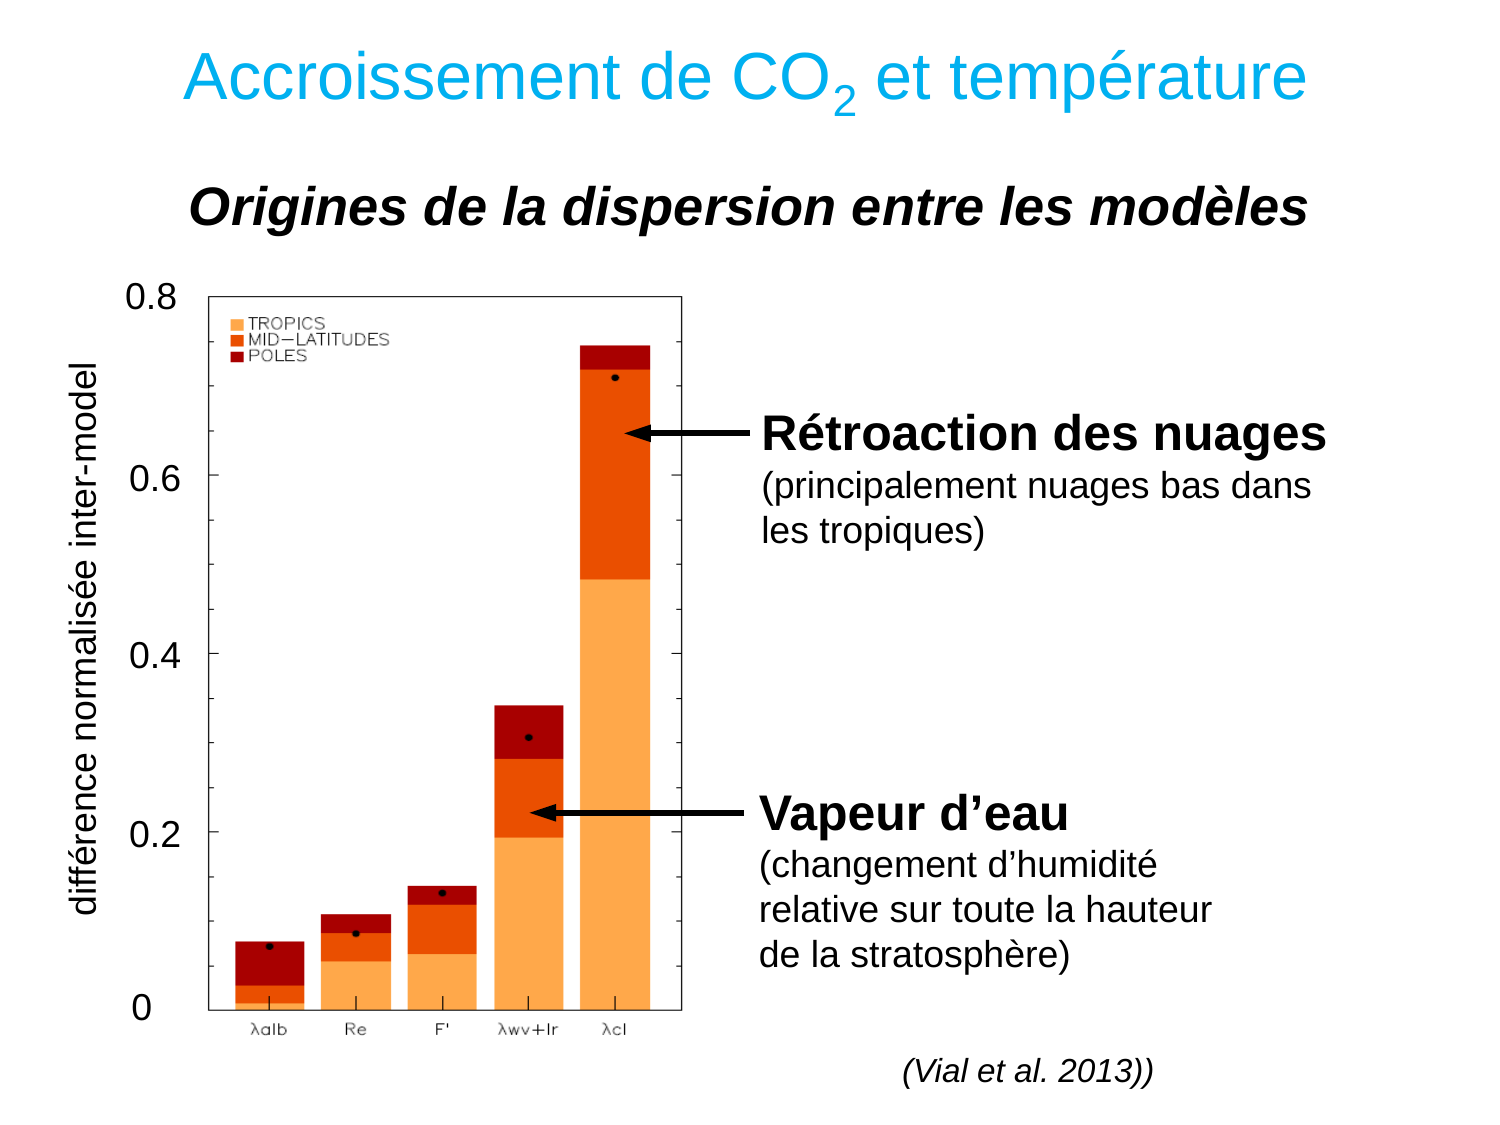

Accroissement de CO2 et température
Origines de la dispersion entre les modèles
0.8
Rétroaction des nuages
(principalement nuages bas dans les tropiques)
0.6
différence normalisée inter-model
0.4
Vapeur d’eau
(changement d’humidité relative sur toute la hauteur de la stratosphère)
0.2
0
(Vial et al. 2013))‏